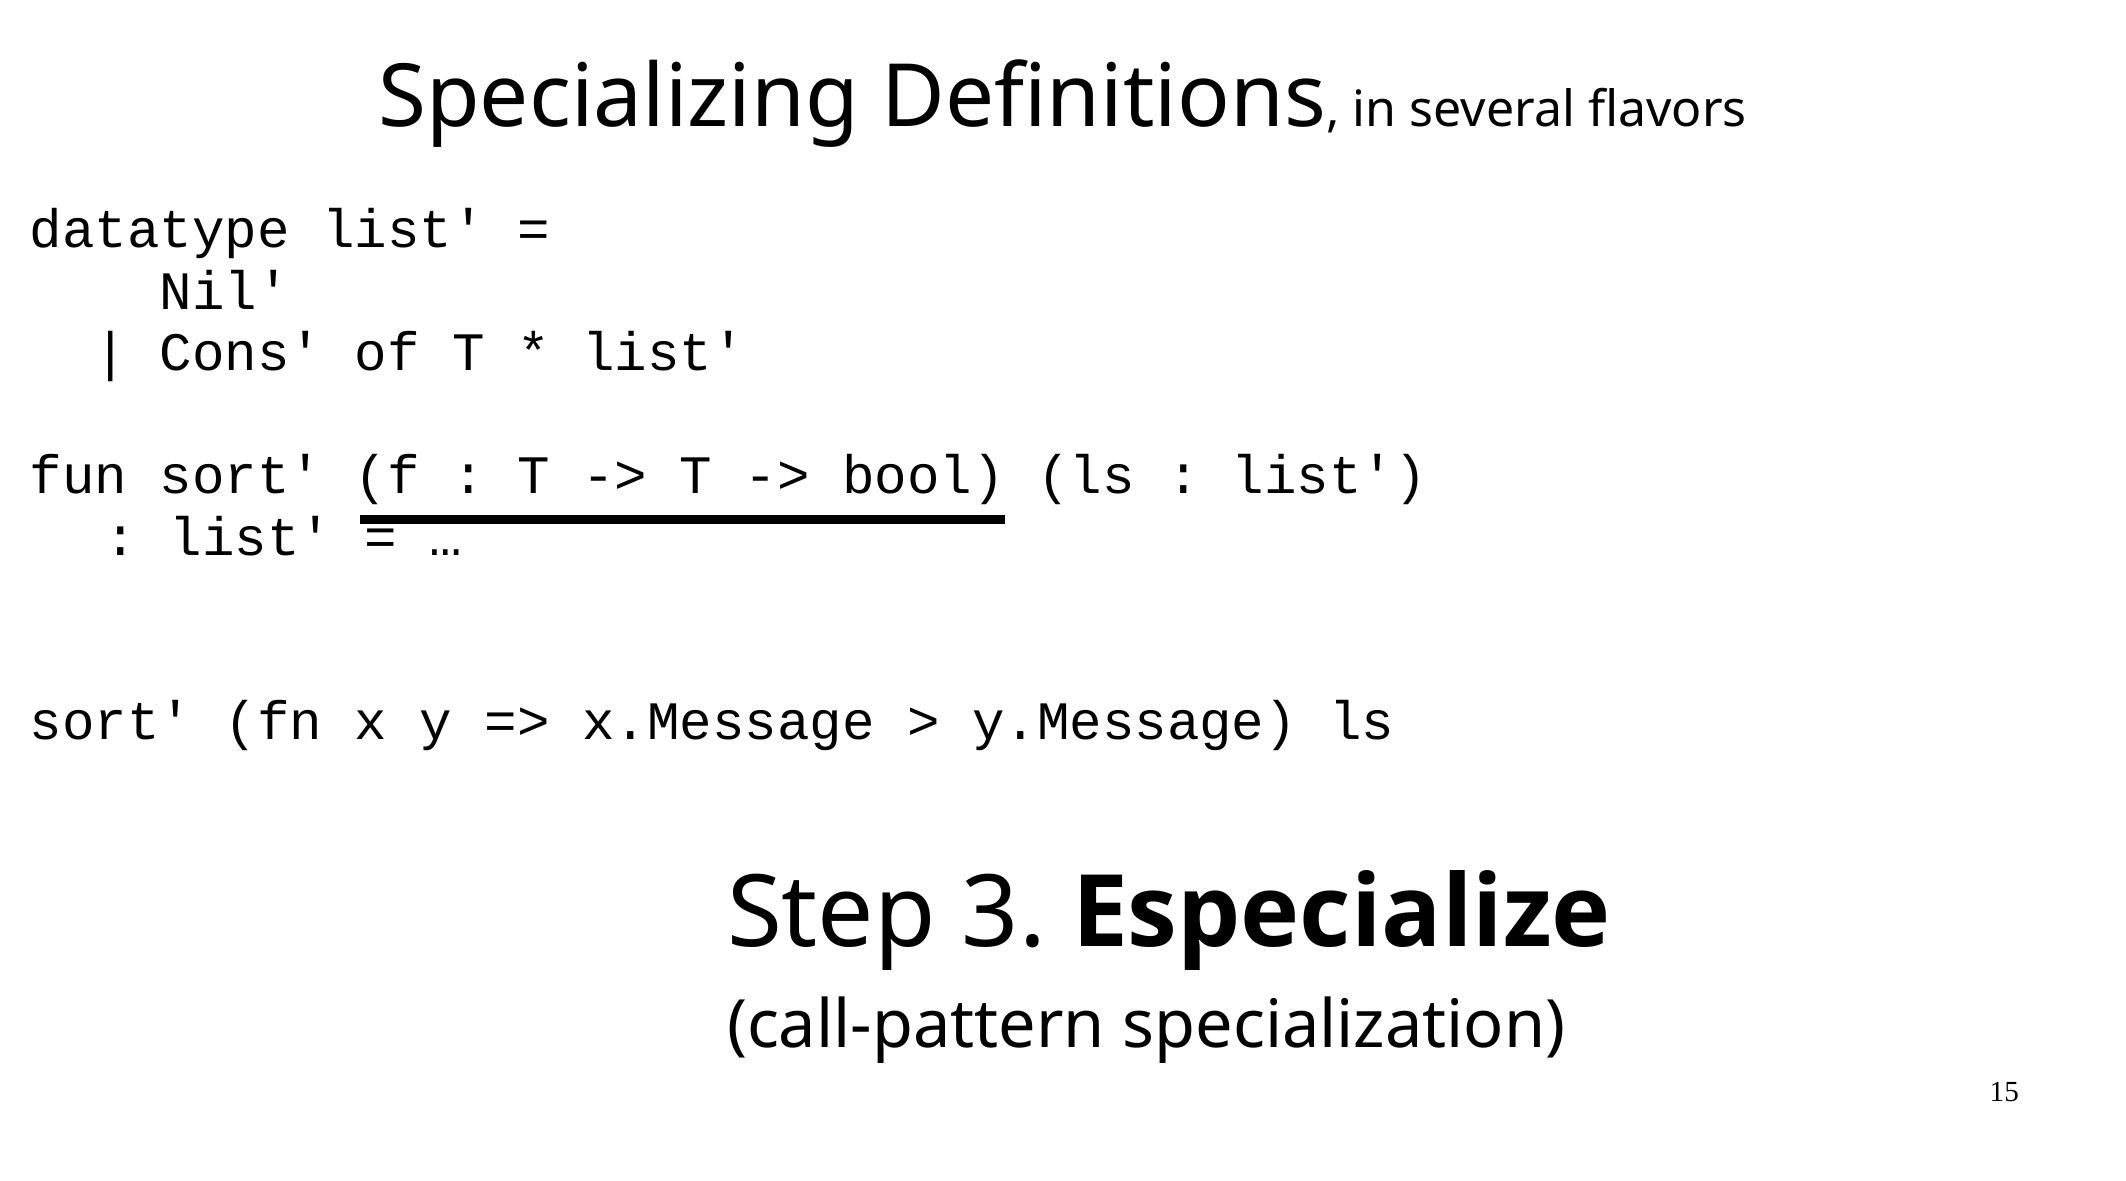

# Specializing Definitions, in several flavors
datatype list' =
 Nil'
 | Cons' of T * list'
fun sort' (f : T -> T -> bool) (ls : list')
	: list' = …
sort' (fn x y => x.Message > y.Message) ls
Step 3. Especialize
(call-pattern specialization)
15